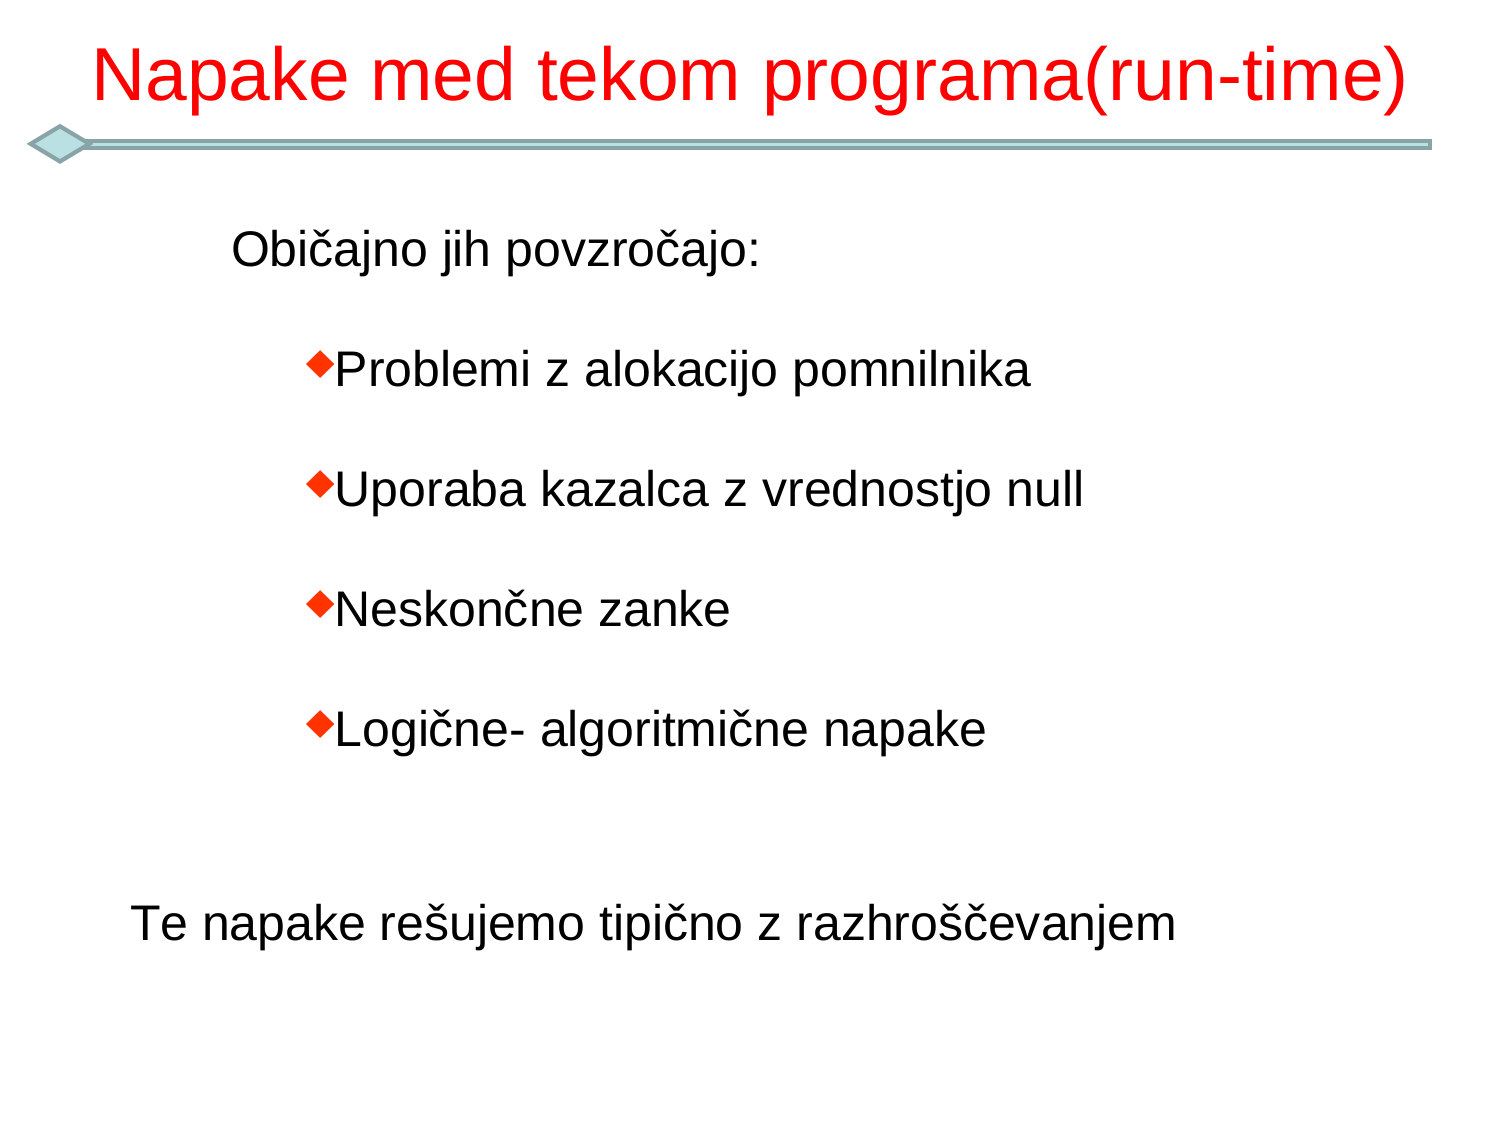

# Napake med tekom programa(run-time)
Običajno jih povzročajo:
Problemi z alokacijo pomnilnika
Uporaba kazalca z vrednostjo null
Neskončne zanke
Logične- algoritmične napake
Te napake rešujemo tipično z razhroščevanjem